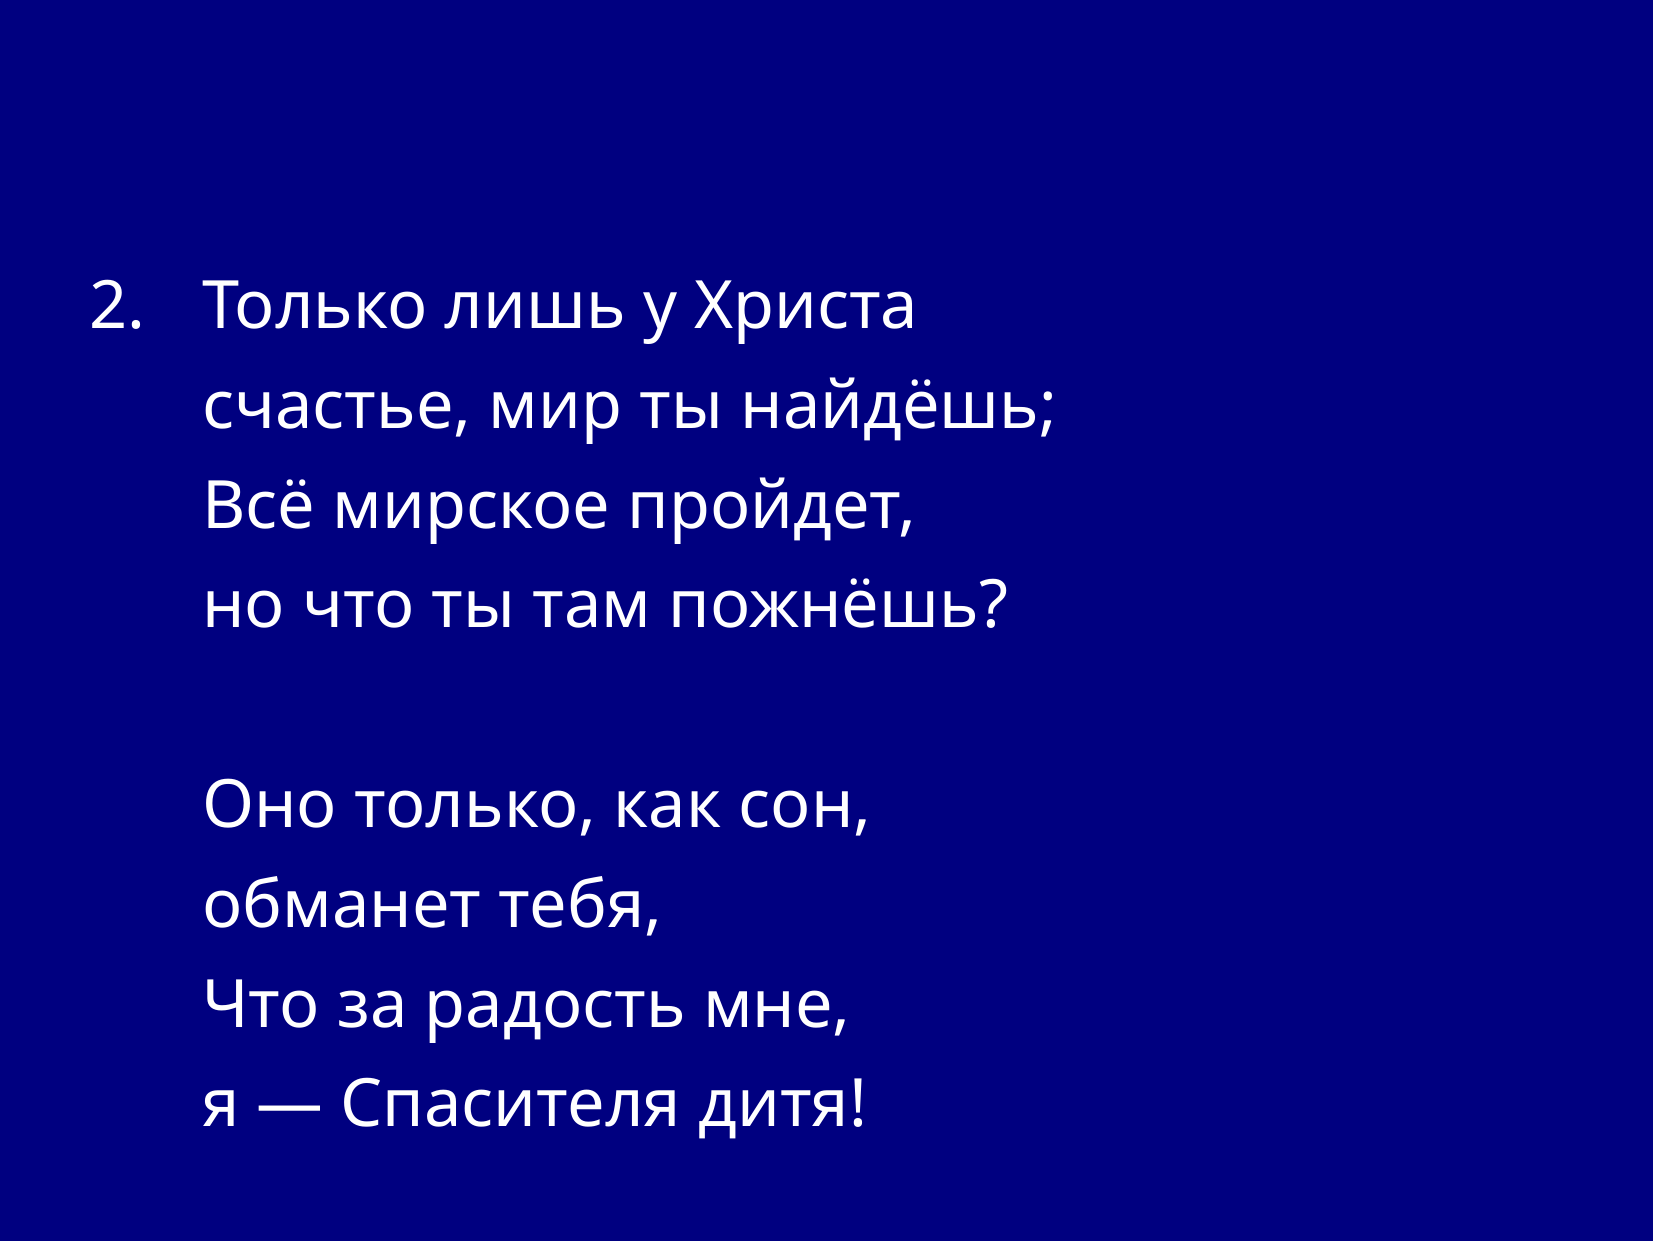

2.	Только лишь у Христа
	счастье, мир ты найдёшь;
	Всё мирское пройдет,
	но что ты там пожнёшь?
	Оно только, как сон,
	обманет тебя,
	Что за радость мне,
	я — Спасителя дитя!